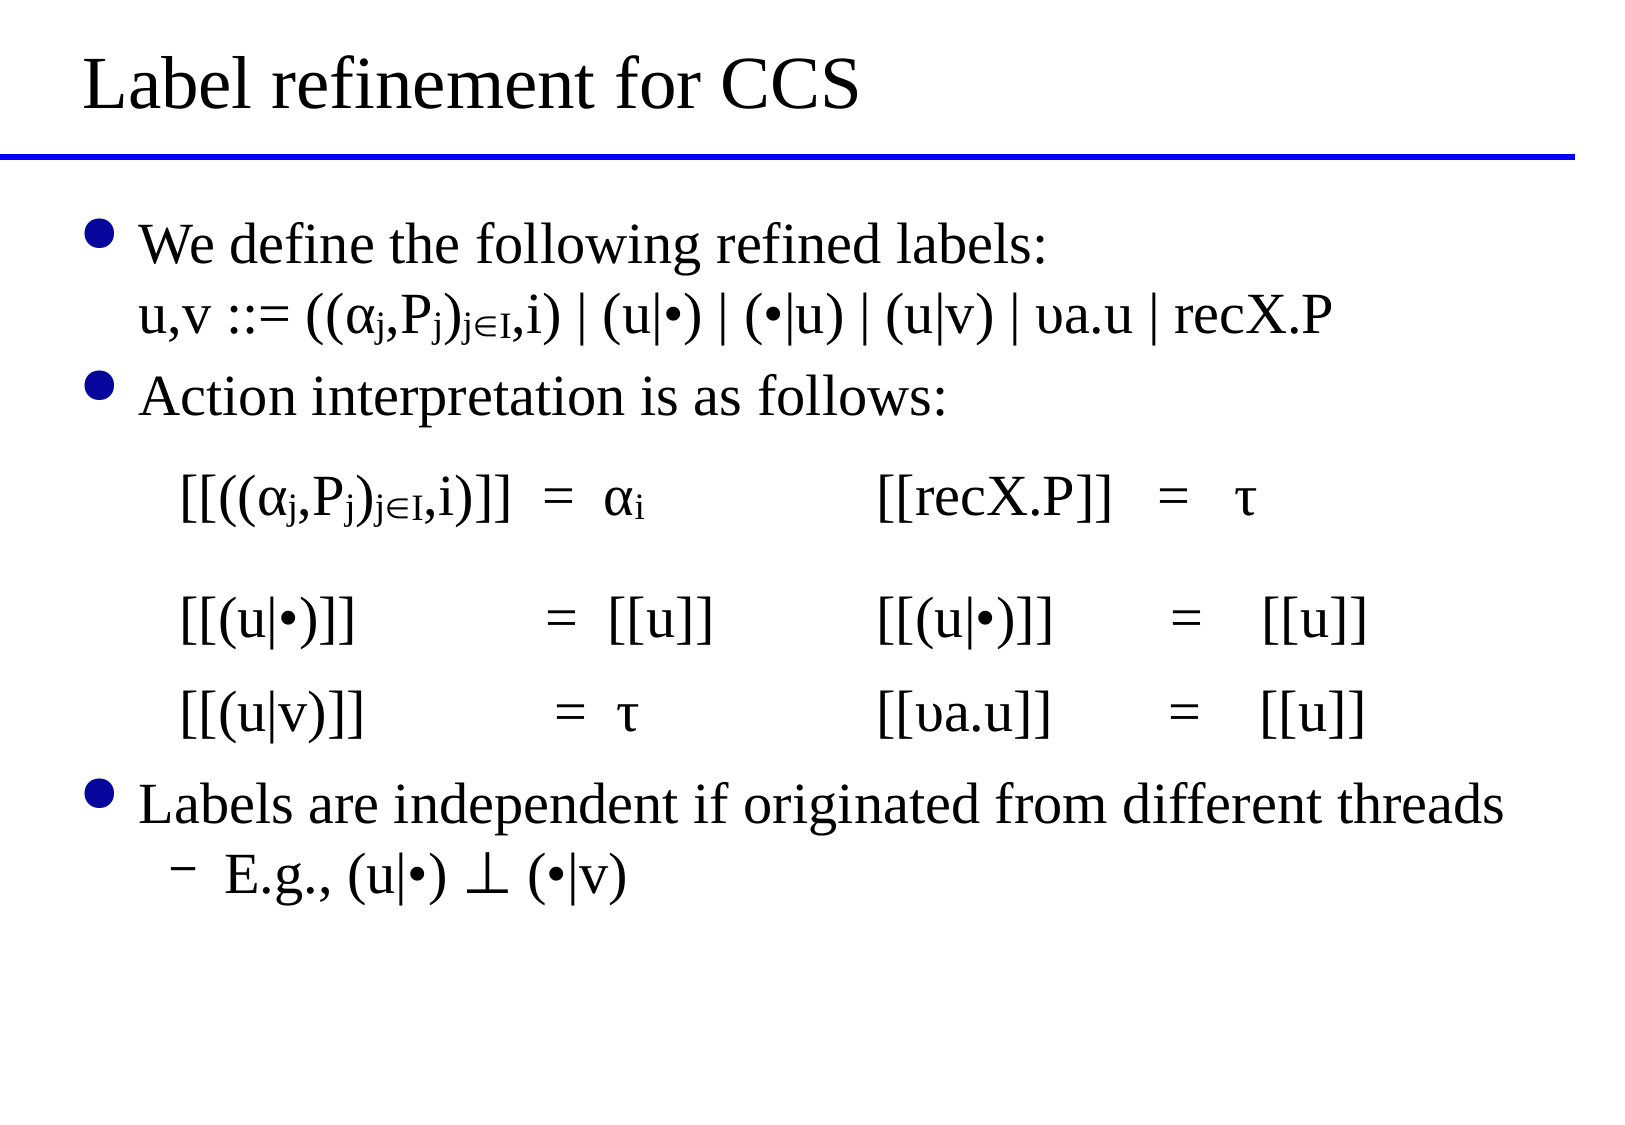

# Label refinement for CCS
We define the following refined labels:
u,v ::= ((αj,Pj)jÎI,i) | (u|•) | (•|u) | (u|v) | υa.u | recX.P
Action interpretation is as follows:
Labels are independent if originated from different threads
E.g., (u|•) ⊥ (•|v)
| [[((αj,Pj)jÎI,i)]] = αi | [[recX.P]] = τ |
| --- | --- |
| [[(u|•)]] = [[u]] | [[(u|•)]] = [[u]] |
| [[(u|v)]] = τ | [[υa.u]] = [[u]] |